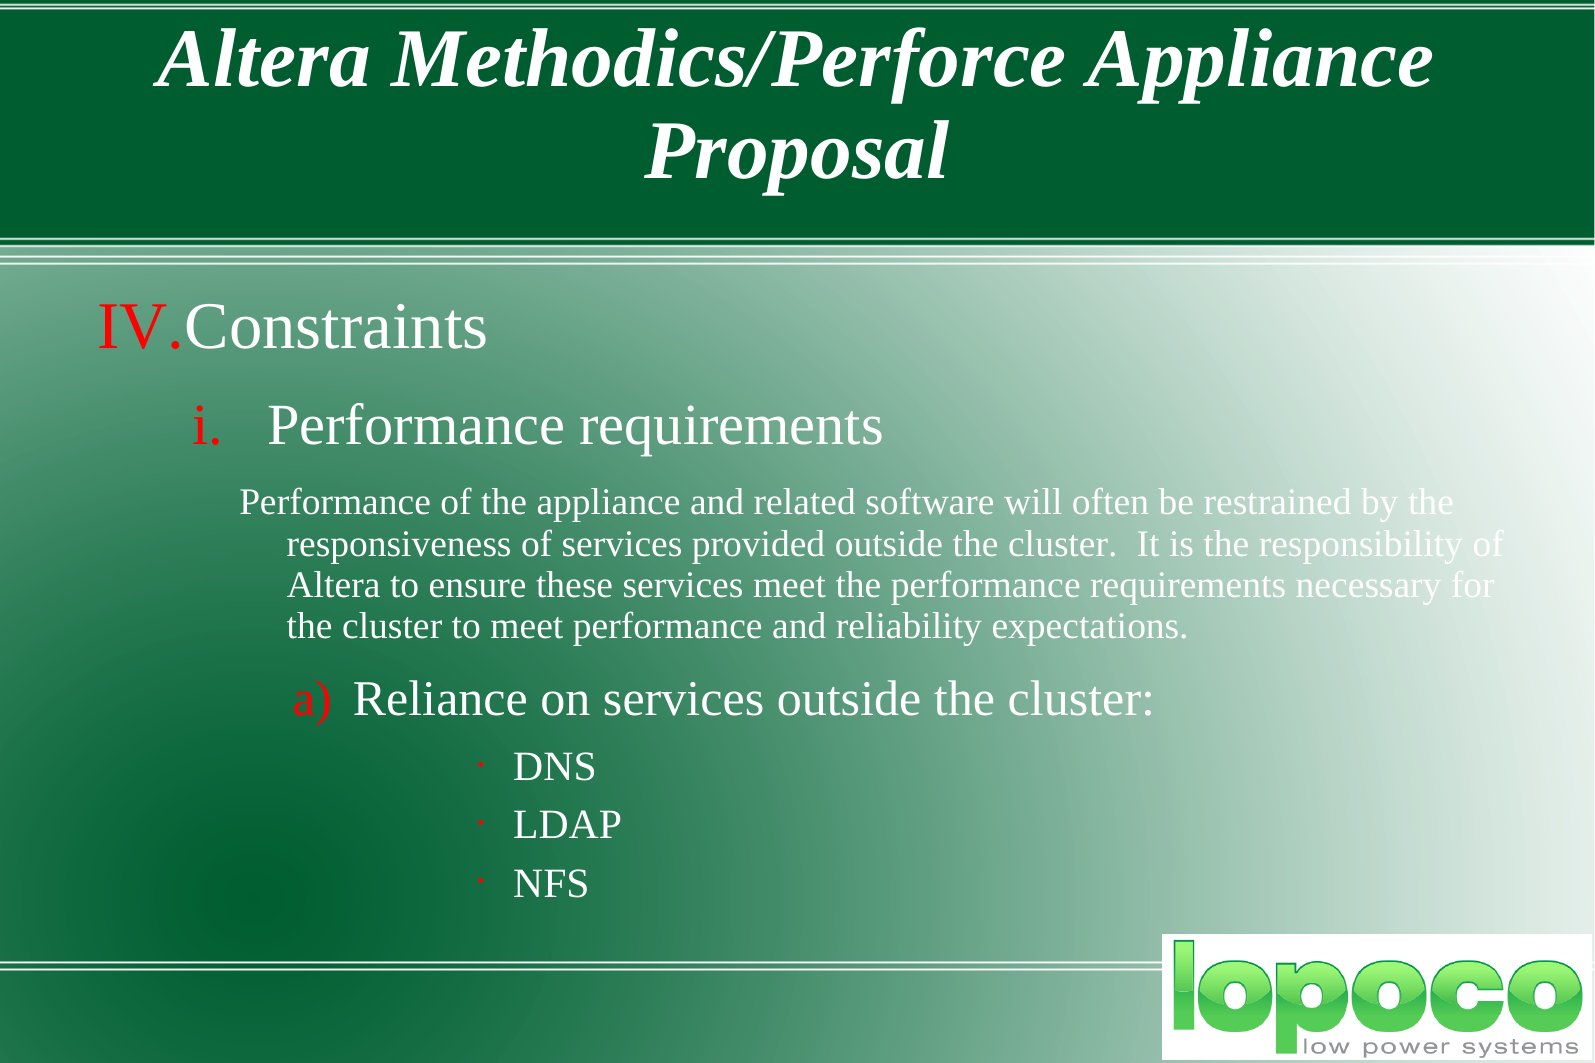

# Altera Methodics/Perforce Appliance Proposal
Constraints
Performance requirements
Performance of the appliance and related software will often be restrained by the responsiveness of services provided outside the cluster. It is the responsibility of Altera to ensure these services meet the performance requirements necessary for the cluster to meet performance and reliability expectations.
Reliance on services outside the cluster:
DNS
LDAP
NFS